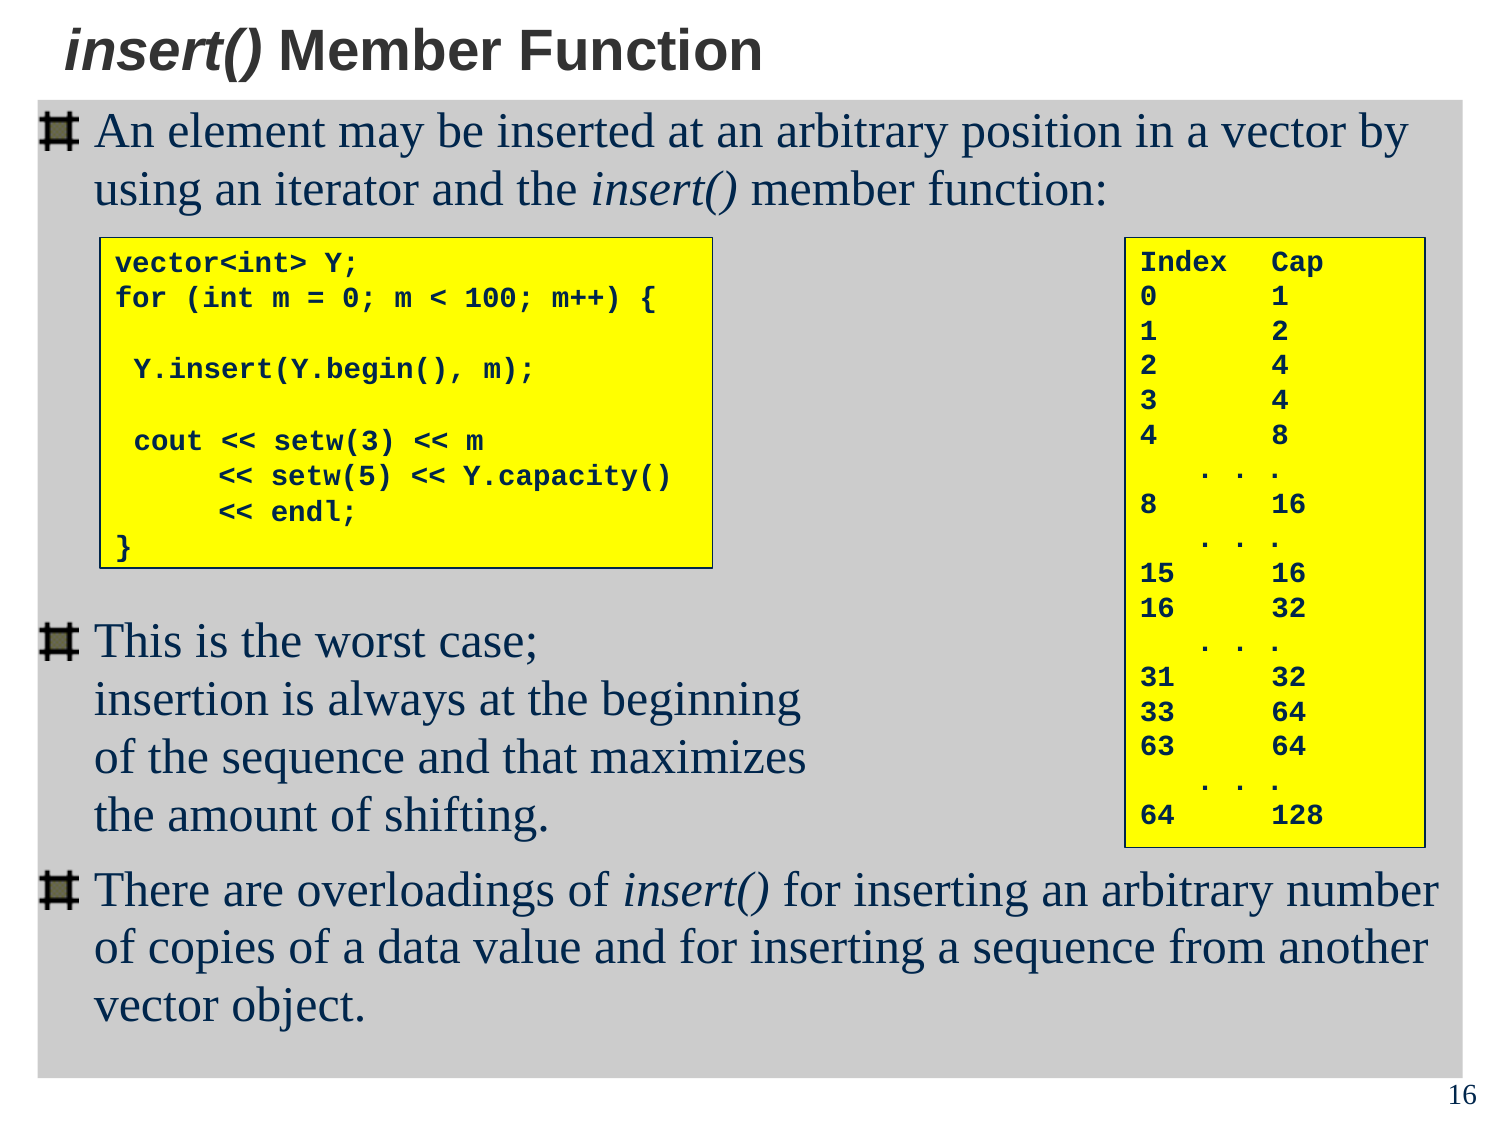

# insert() Member Function
An element may be inserted at an arbitrary position in a vector by using an iterator and the insert() member function:
This is the worst case;
insertion is always at the beginning
of the sequence and that maximizes
the amount of shifting.
There are overloadings of insert() for inserting an arbitrary number of copies of a data value and for inserting a sequence from another vector object.
vector<int> Y;
for (int m = 0; m < 100; m++) {
	Y.insert(Y.begin(), m);
	cout << setw(3) << m
			<< setw(5) << Y.capacity()
			<< endl;
}
Index	Cap
0			1
1			2
2			4
3			4
4			8
		. . .
8			16
		. . .
15		16
16		32
		. . .
31		32
33		64
63		64
		. . .
64		128